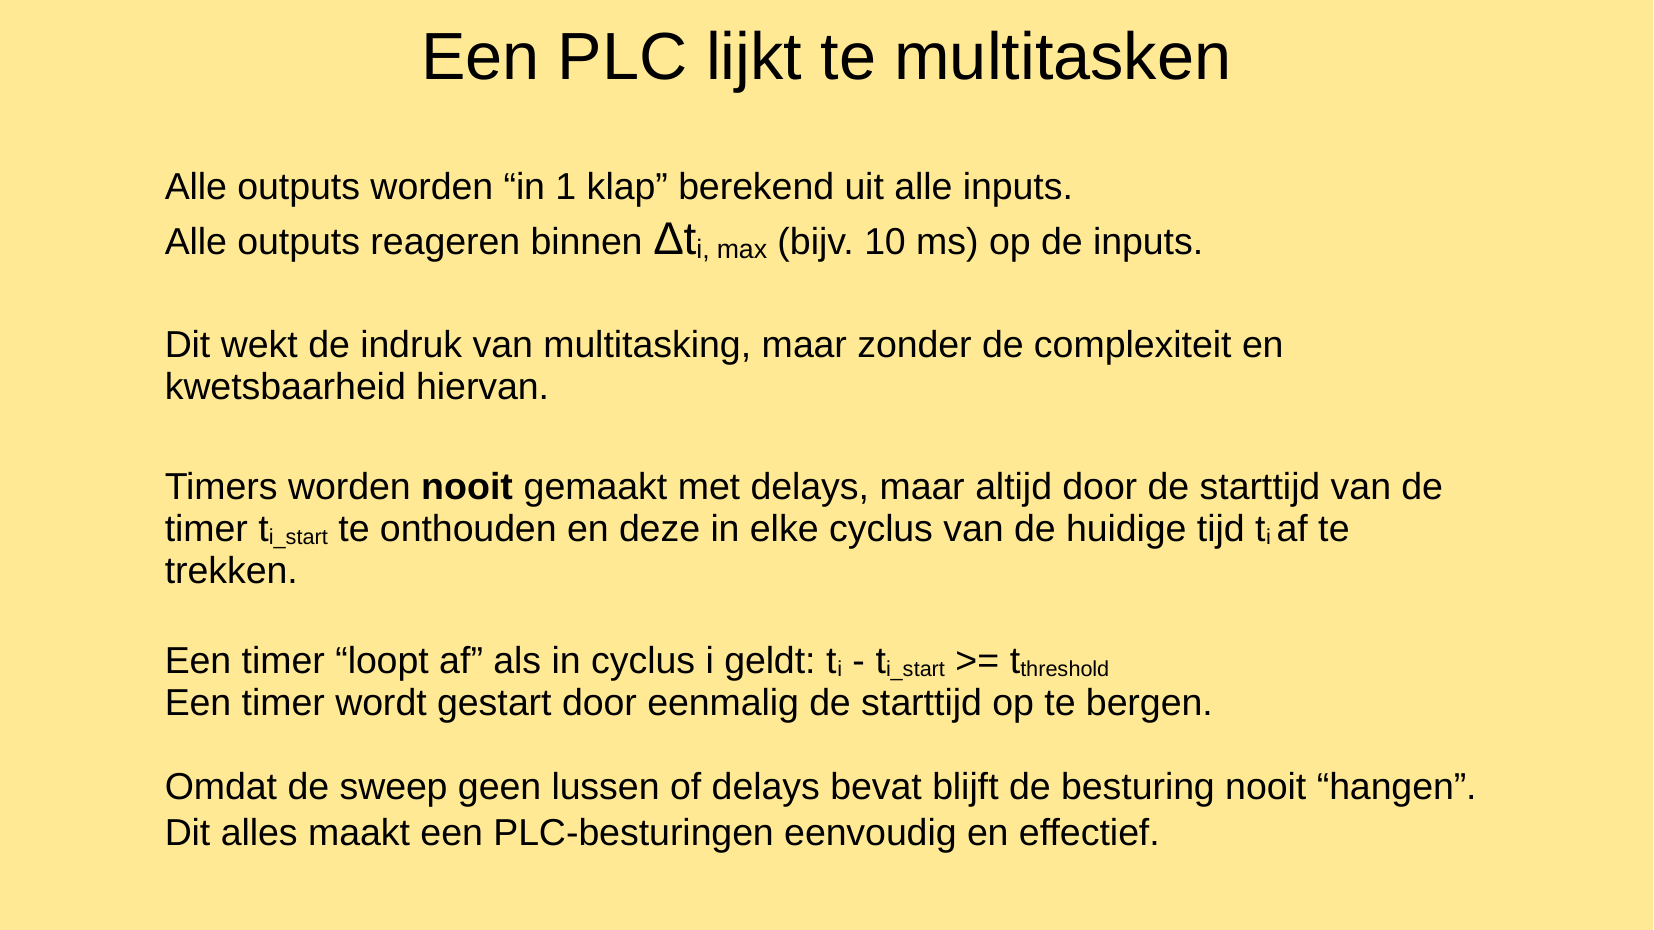

# Een PLC lijkt te multitasken
Alle outputs worden “in 1 klap” berekend uit alle inputs.
Alle outputs reageren binnen Δti, max (bijv. 10 ms) op de inputs.
Dit wekt de indruk van multitasking, maar zonder de complexiteit en kwetsbaarheid hiervan.
Timers worden nooit gemaakt met delays, maar altijd door de starttijd van de timer ti_start te onthouden en deze in elke cyclus van de huidige tijd ti af te trekken.
Een timer “loopt af” als in cyclus i geldt: ti - ti_start >= tthreshold
Een timer wordt gestart door eenmalig de starttijd op te bergen.
Omdat de sweep geen lussen of delays bevat blijft de besturing nooit “hangen”.
Dit alles maakt een PLC-besturingen eenvoudig en effectief.